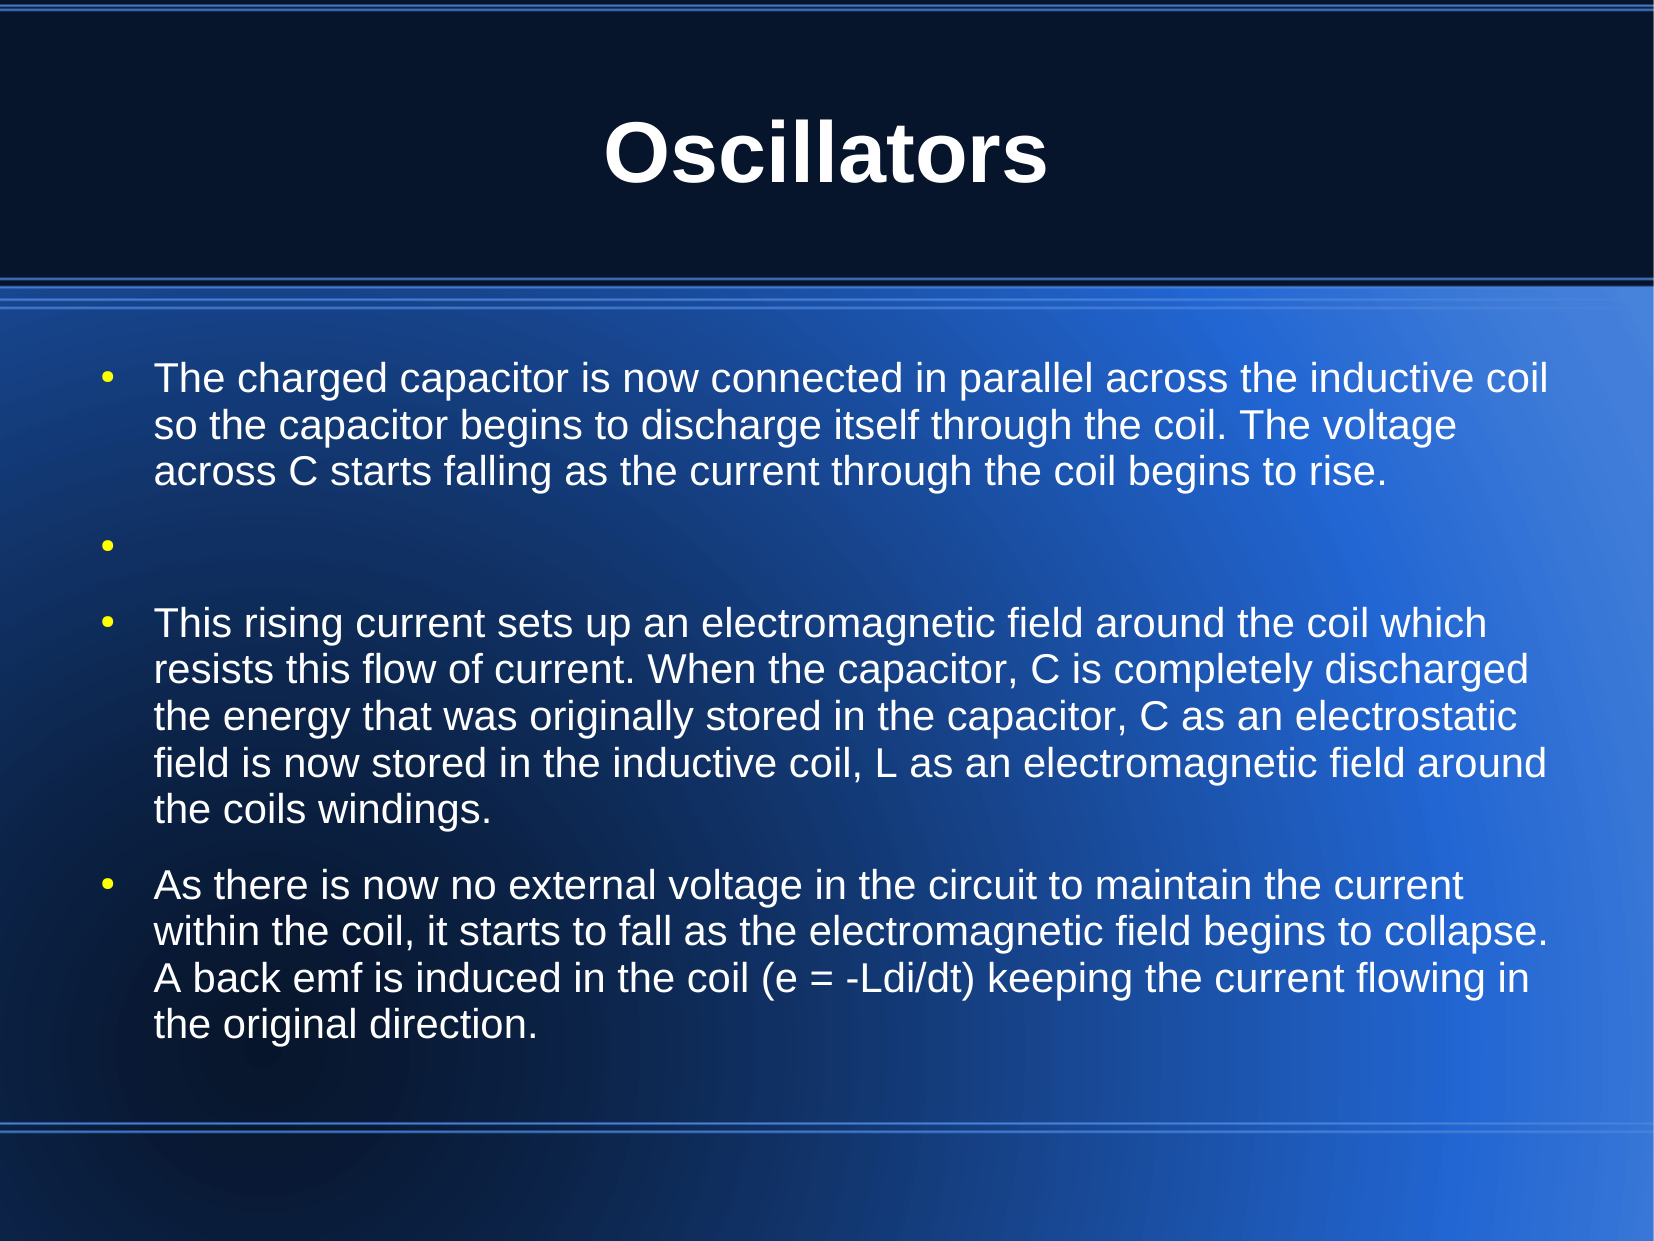

# Oscillators
The charged capacitor is now connected in parallel across the inductive coil so the capacitor begins to discharge itself through the coil. The voltage across C starts falling as the current through the coil begins to rise.
This rising current sets up an electromagnetic field around the coil which resists this flow of current. When the capacitor, C is completely discharged the energy that was originally stored in the capacitor, C as an electrostatic field is now stored in the inductive coil, L as an electromagnetic field around the coils windings.
As there is now no external voltage in the circuit to maintain the current within the coil, it starts to fall as the electromagnetic field begins to collapse. A back emf is induced in the coil (e = -Ldi/dt) keeping the current flowing in the original direction.